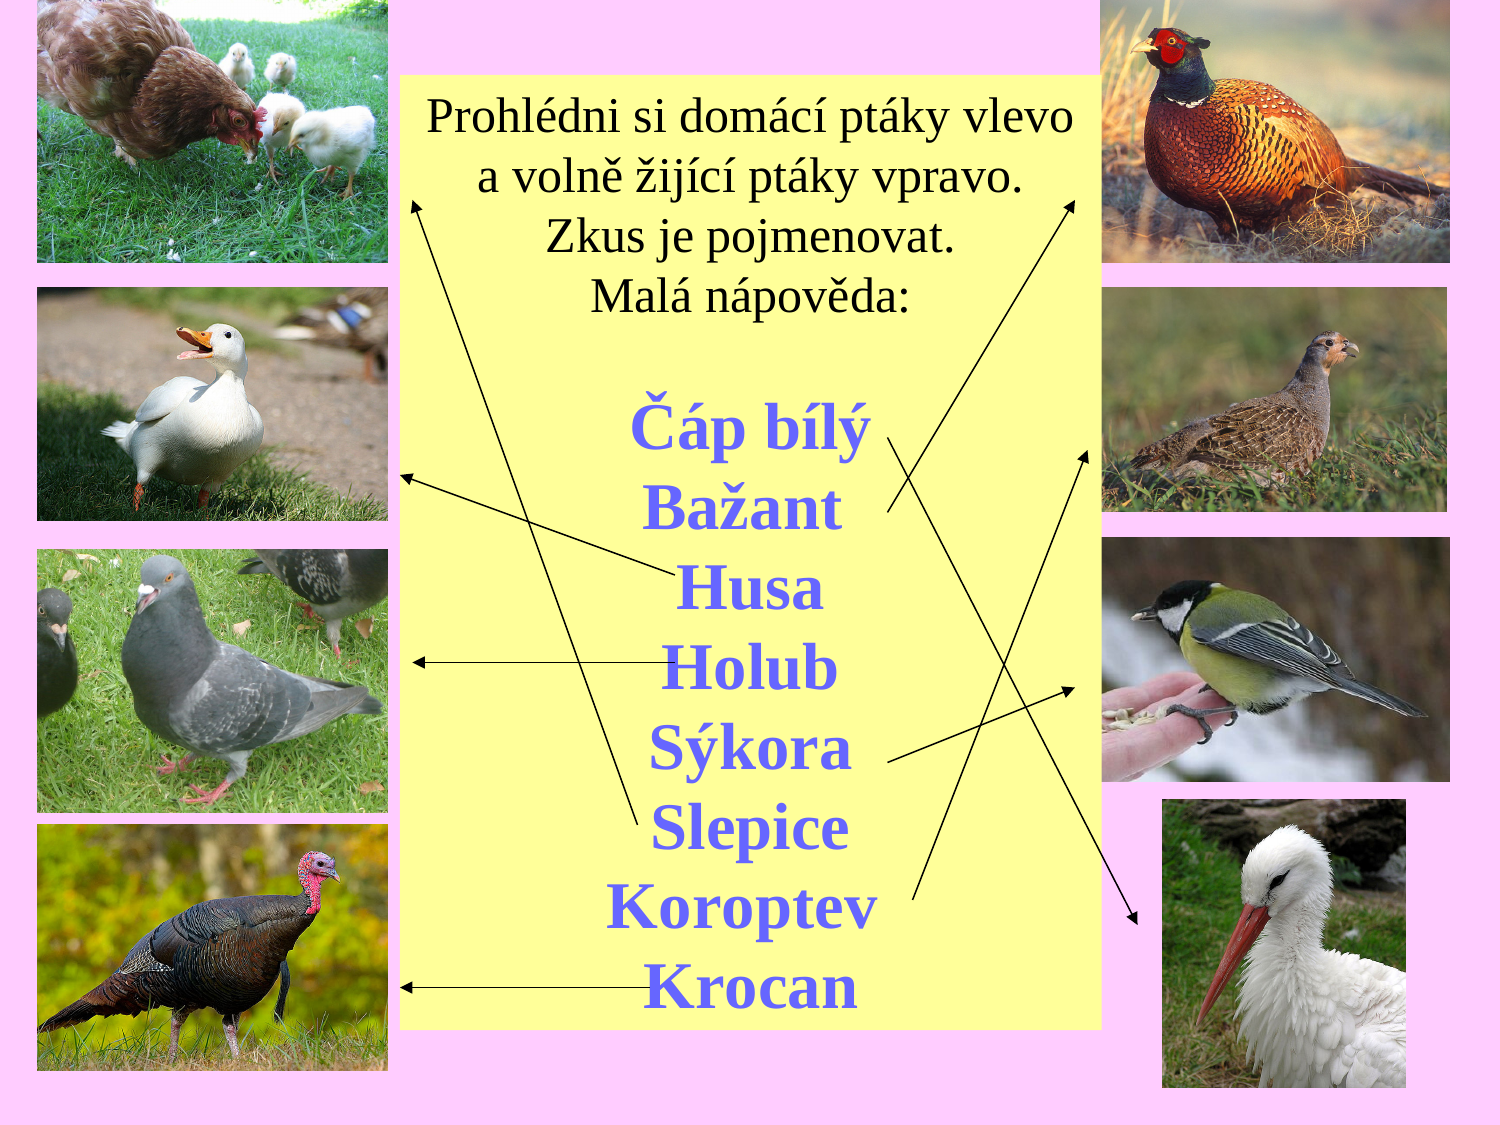

Prohlédni si domácí ptáky vlevo
a volně žijící ptáky vpravo.
Zkus je pojmenovat.
Malá nápověda:
Čáp bílý
Bažant
Husa
Holub
Sýkora
Slepice
Koroptev
Krocan